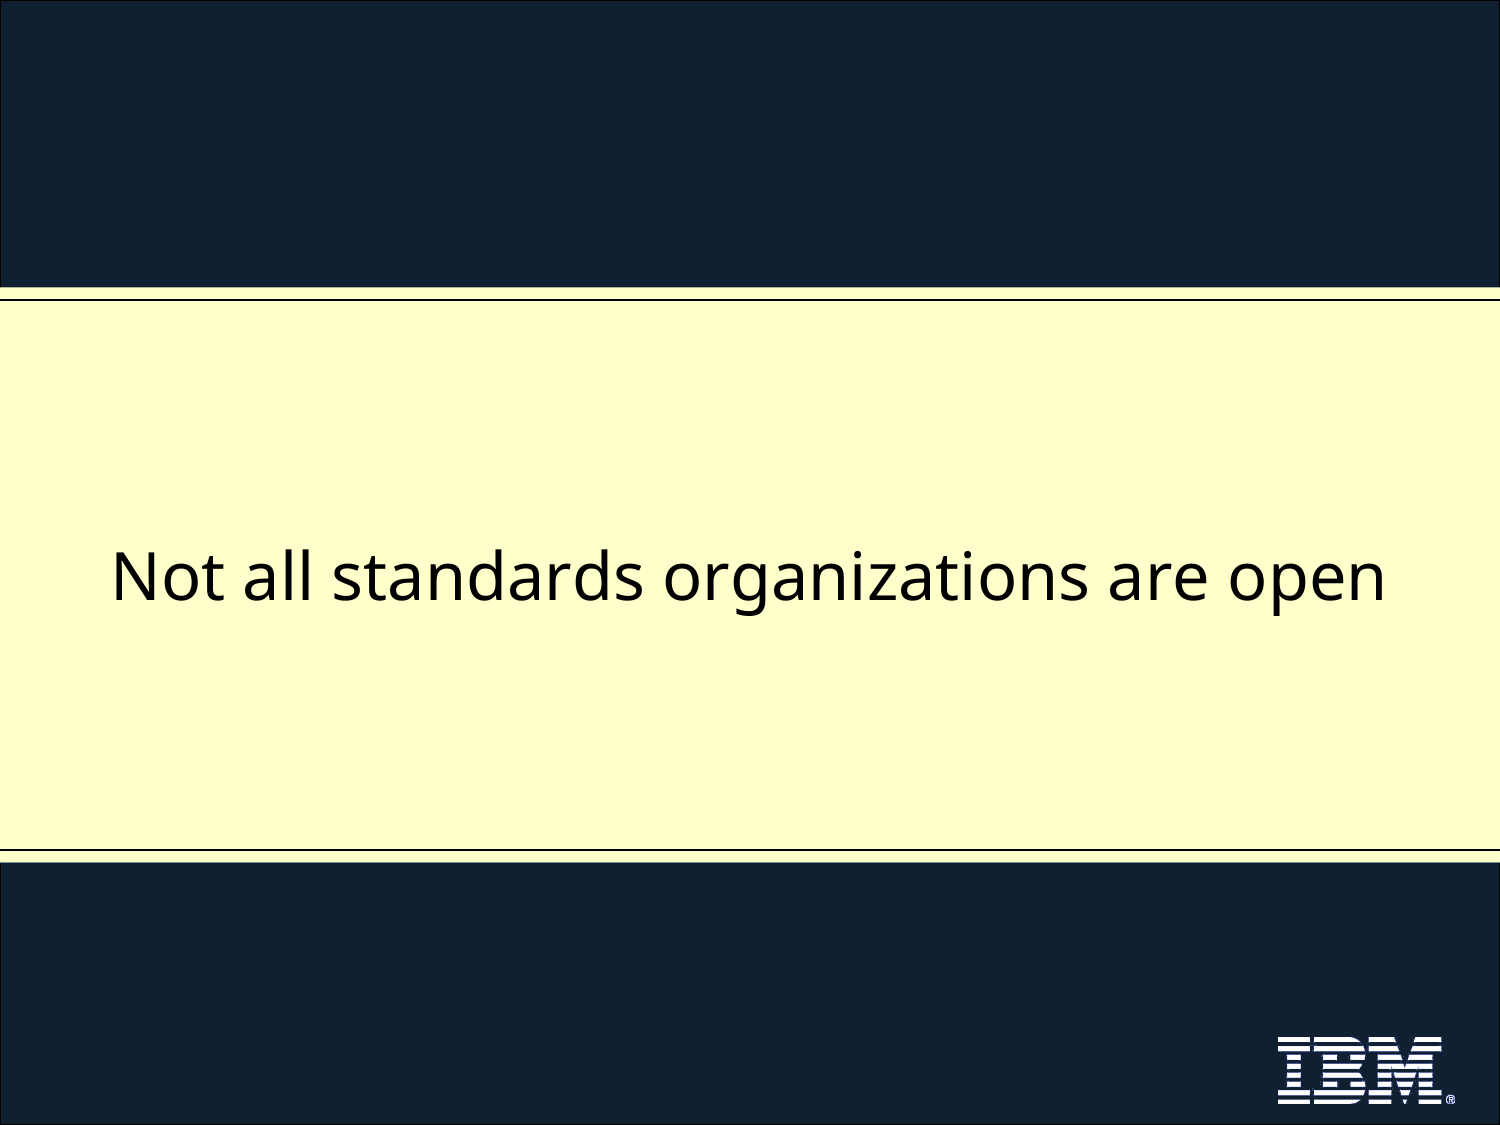

Not all standards organizations are open
# Characteristics of “open”